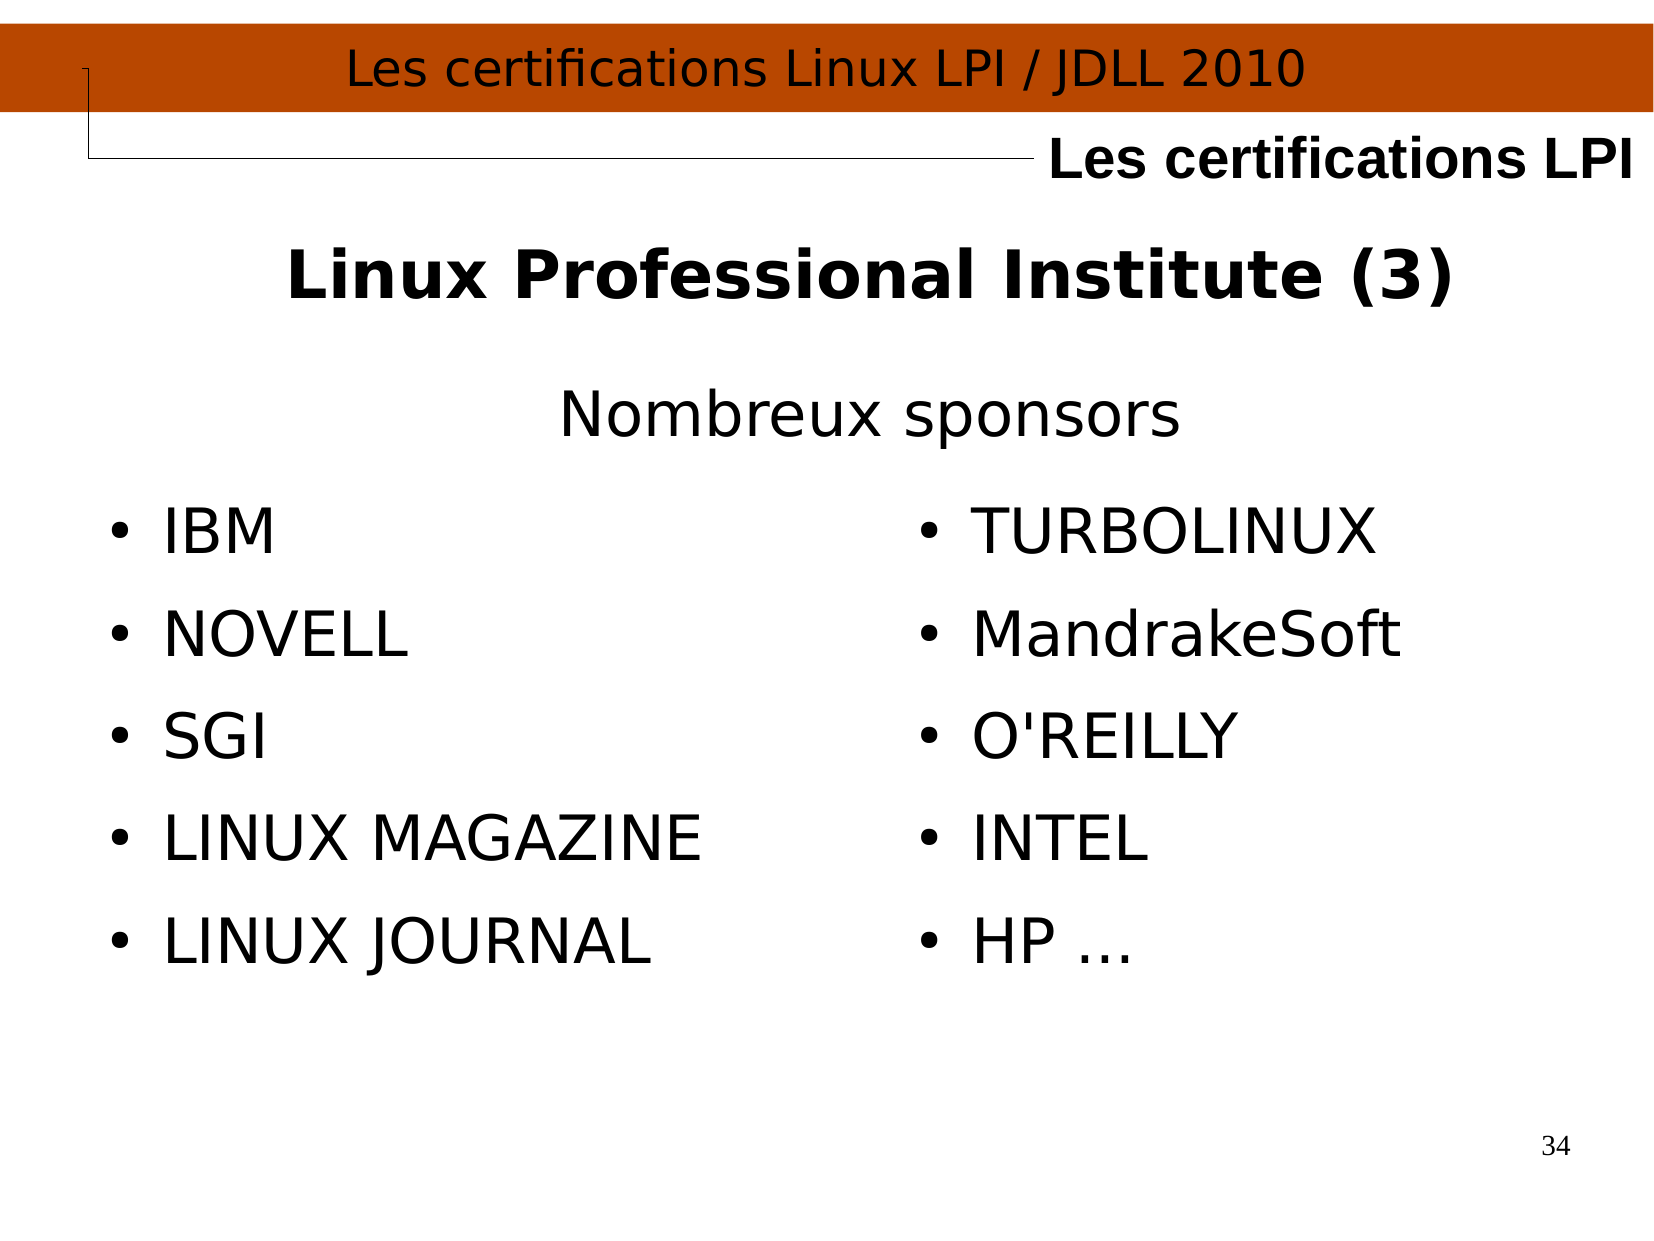

# Les certifications Linux LPI / JDLL 2010
Les certifications LPI
Linux Professional Institute (3)
Nombreux sponsors
IBM
NOVELL
SGI
LINUX MAGAZINE
LINUX JOURNAL
TURBOLINUX
MandrakeSoft
O'REILLY
INTEL
HP ...
34